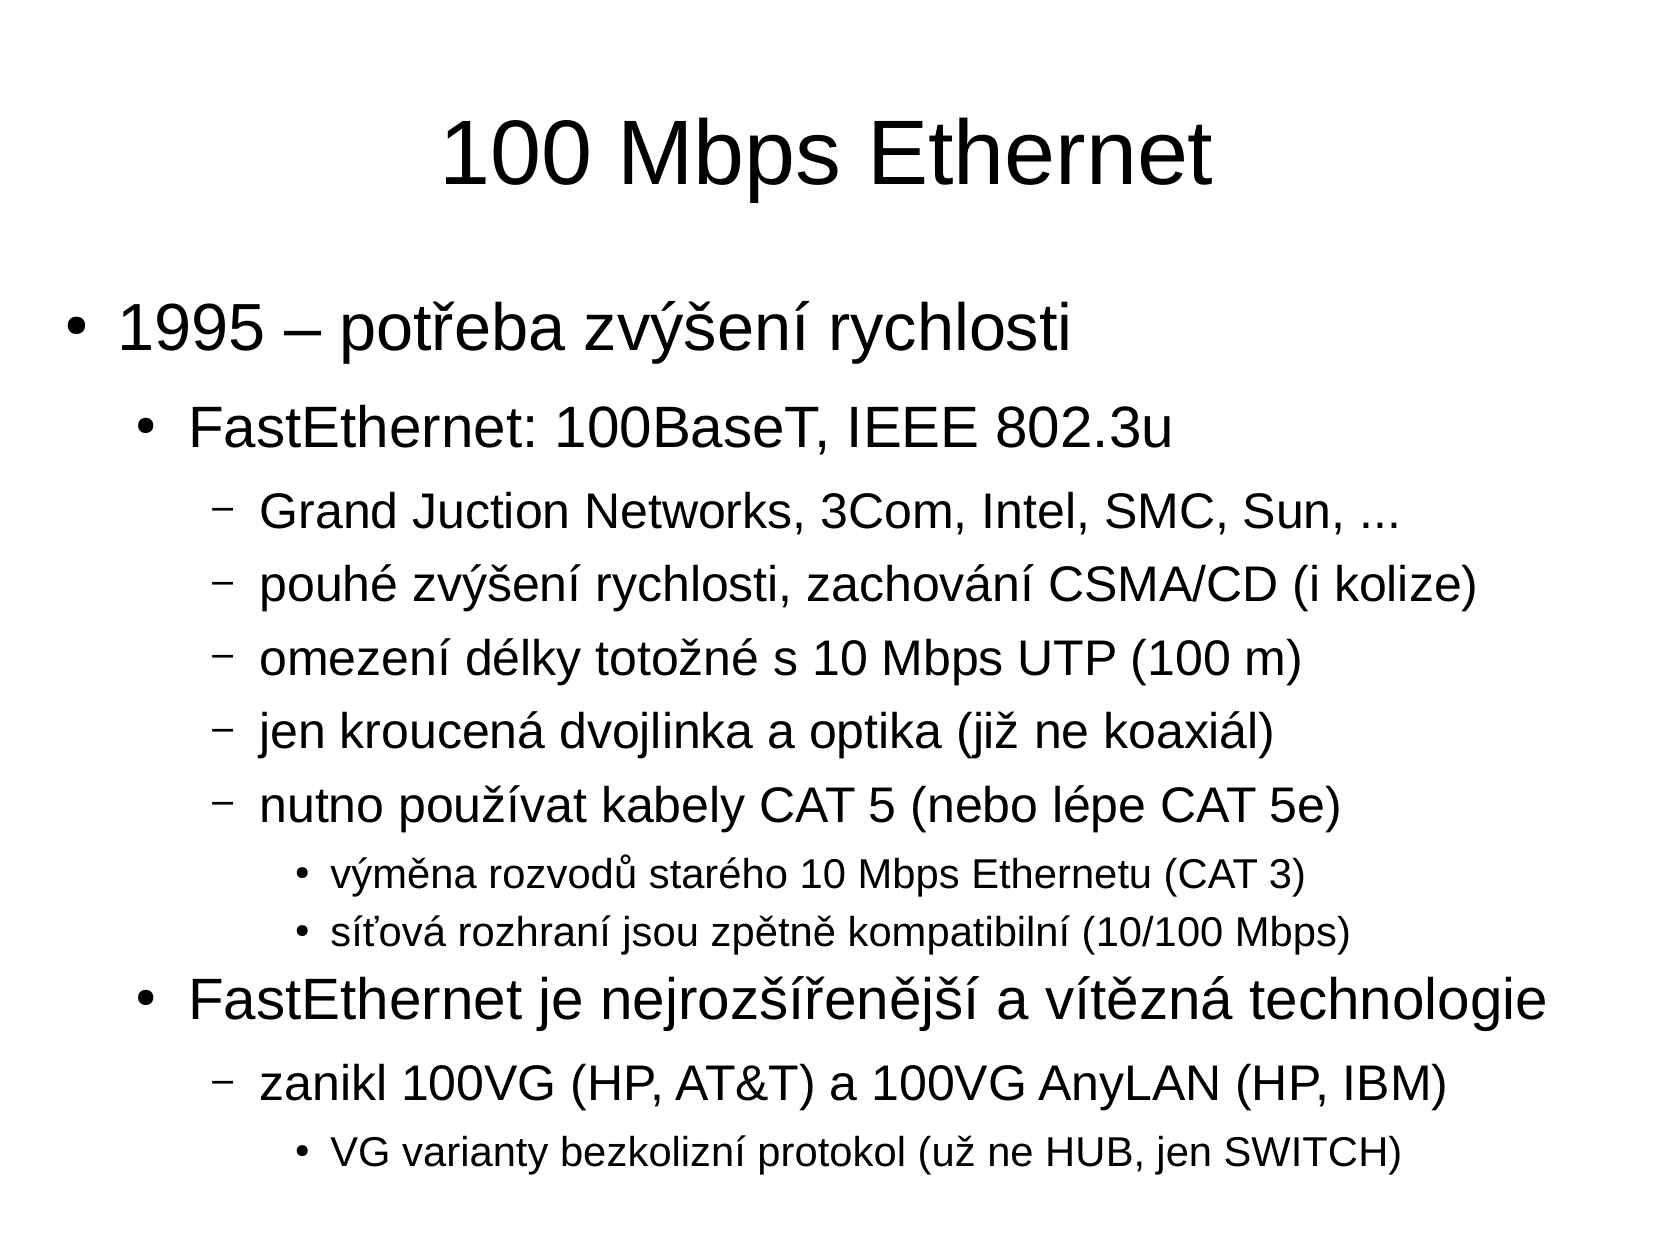

# 100 Mbps Ethernet
1995 – potřeba zvýšení rychlosti
FastEthernet: 100BaseT, IEEE 802.3u
Grand Juction Networks, 3Com, Intel, SMC, Sun, ...
pouhé zvýšení rychlosti, zachování CSMA/CD (i kolize)
omezení délky totožné s 10 Mbps UTP (100 m)
jen kroucená dvojlinka a optika (již ne koaxiál)
nutno používat kabely CAT 5 (nebo lépe CAT 5e)
výměna rozvodů starého 10 Mbps Ethernetu (CAT 3)
síťová rozhraní jsou zpětně kompatibilní (10/100 Mbps)
FastEthernet je nejrozšířenější a vítězná technologie
zanikl 100VG (HP, AT&T) a 100VG AnyLAN (HP, IBM)
VG varianty bezkolizní protokol (už ne HUB, jen SWITCH)